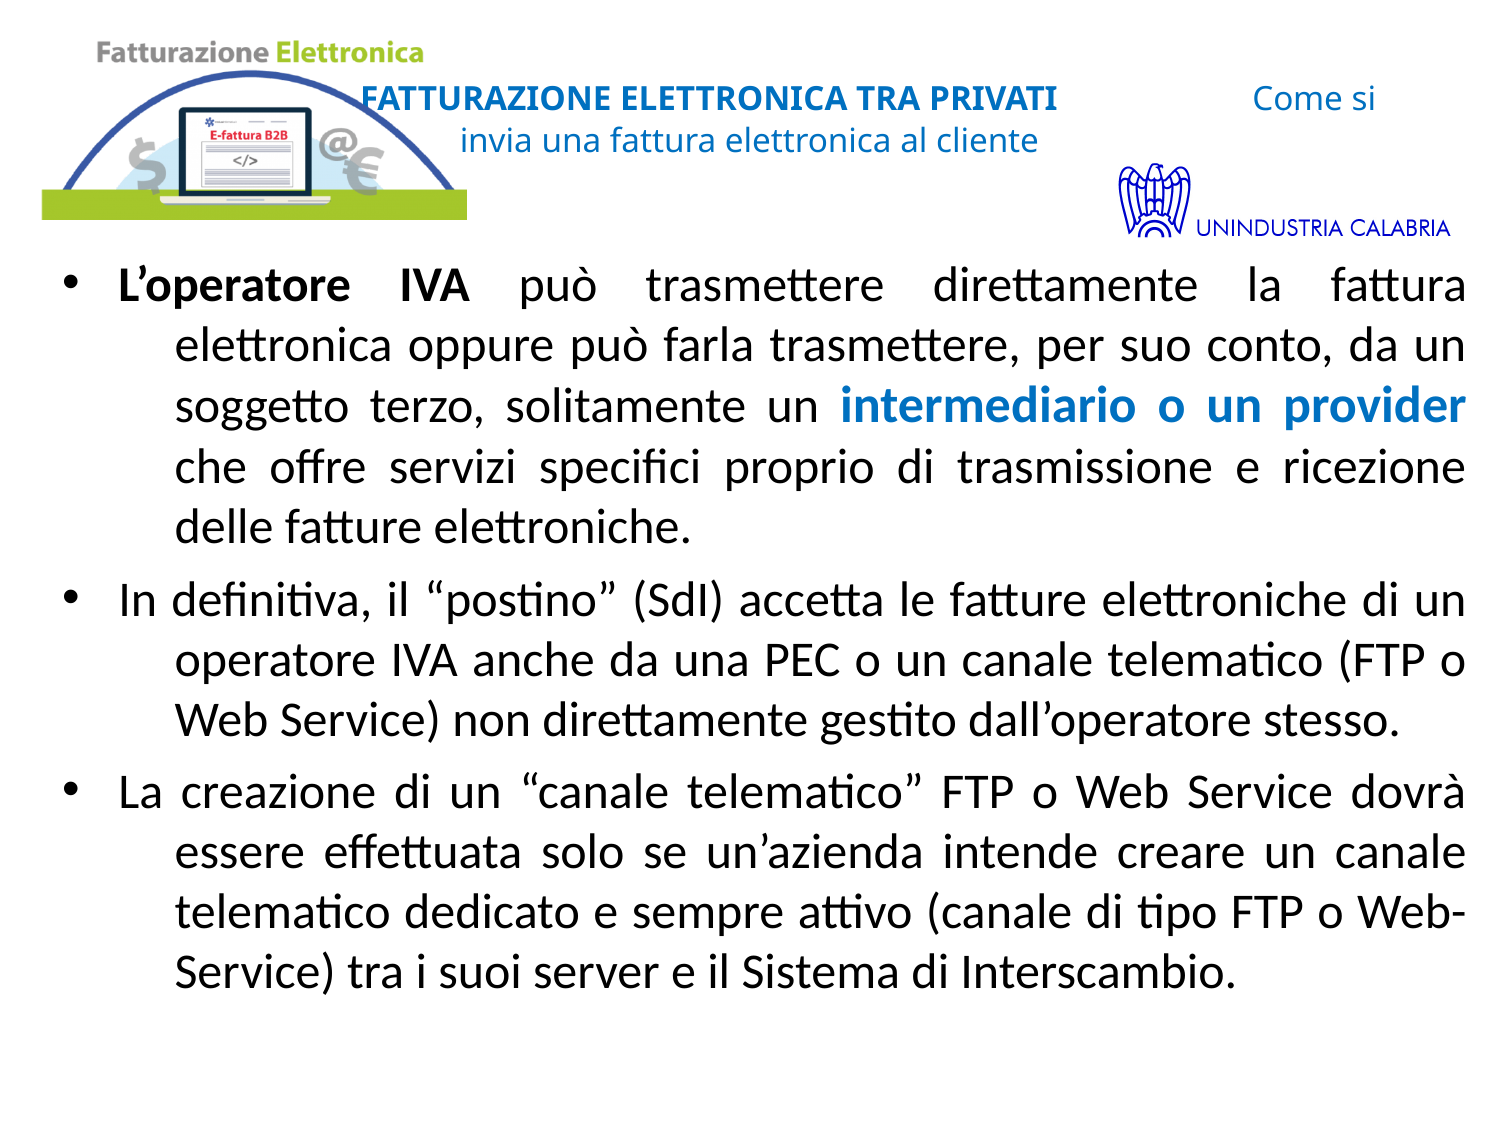

# FATTURAZIONE ELETTRONICA TRA PRIVATI Come si invia una fattura elettronica al cliente
L’operatore IVA può trasmettere direttamente la fattura elettronica oppure può farla trasmettere, per suo conto, da un soggetto terzo, solitamente un intermediario o un provider che offre servizi specifici proprio di trasmissione e ricezione delle fatture elettroniche.
In definitiva, il “postino” (SdI) accetta le fatture elettroniche di un operatore IVA anche da una PEC o un canale telematico (FTP o Web Service) non direttamente gestito dall’operatore stesso.
La creazione di un “canale telematico” FTP o Web Service dovrà essere effettuata solo se un’azienda intende creare un canale telematico dedicato e sempre attivo (canale di tipo FTP o Web-Service) tra i suoi server e il Sistema di Interscambio.